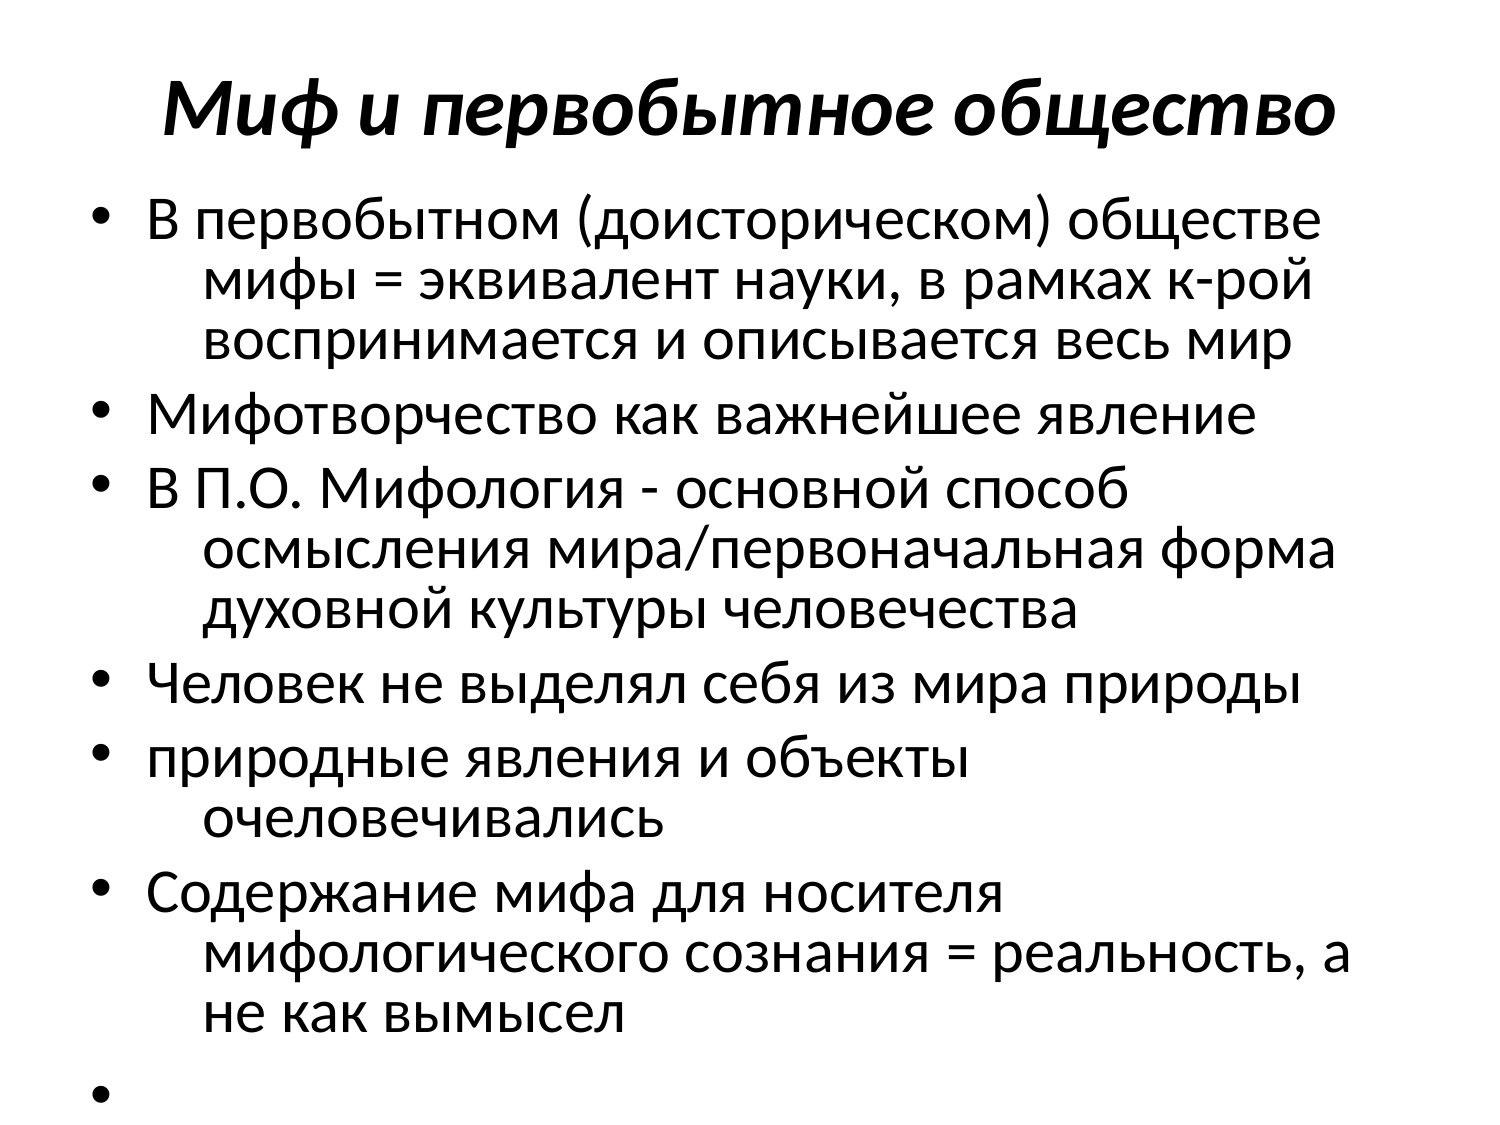

# Миф и первобытное общество
В первобытном (доисторическом) обществе мифы = эквивалент науки, в рамках к-рой воспринимается и описывается весь мир
Мифотворчество как важнейшее явление
В П.О. Мифология - основной способ осмысления мира/первоначальная форма духовной культуры человечества
Человек не выделял себя из мира природы
природные явления и объекты очеловечивались
Содержание мифа для носителя мифологического сознания = реальность, а не как вымысел